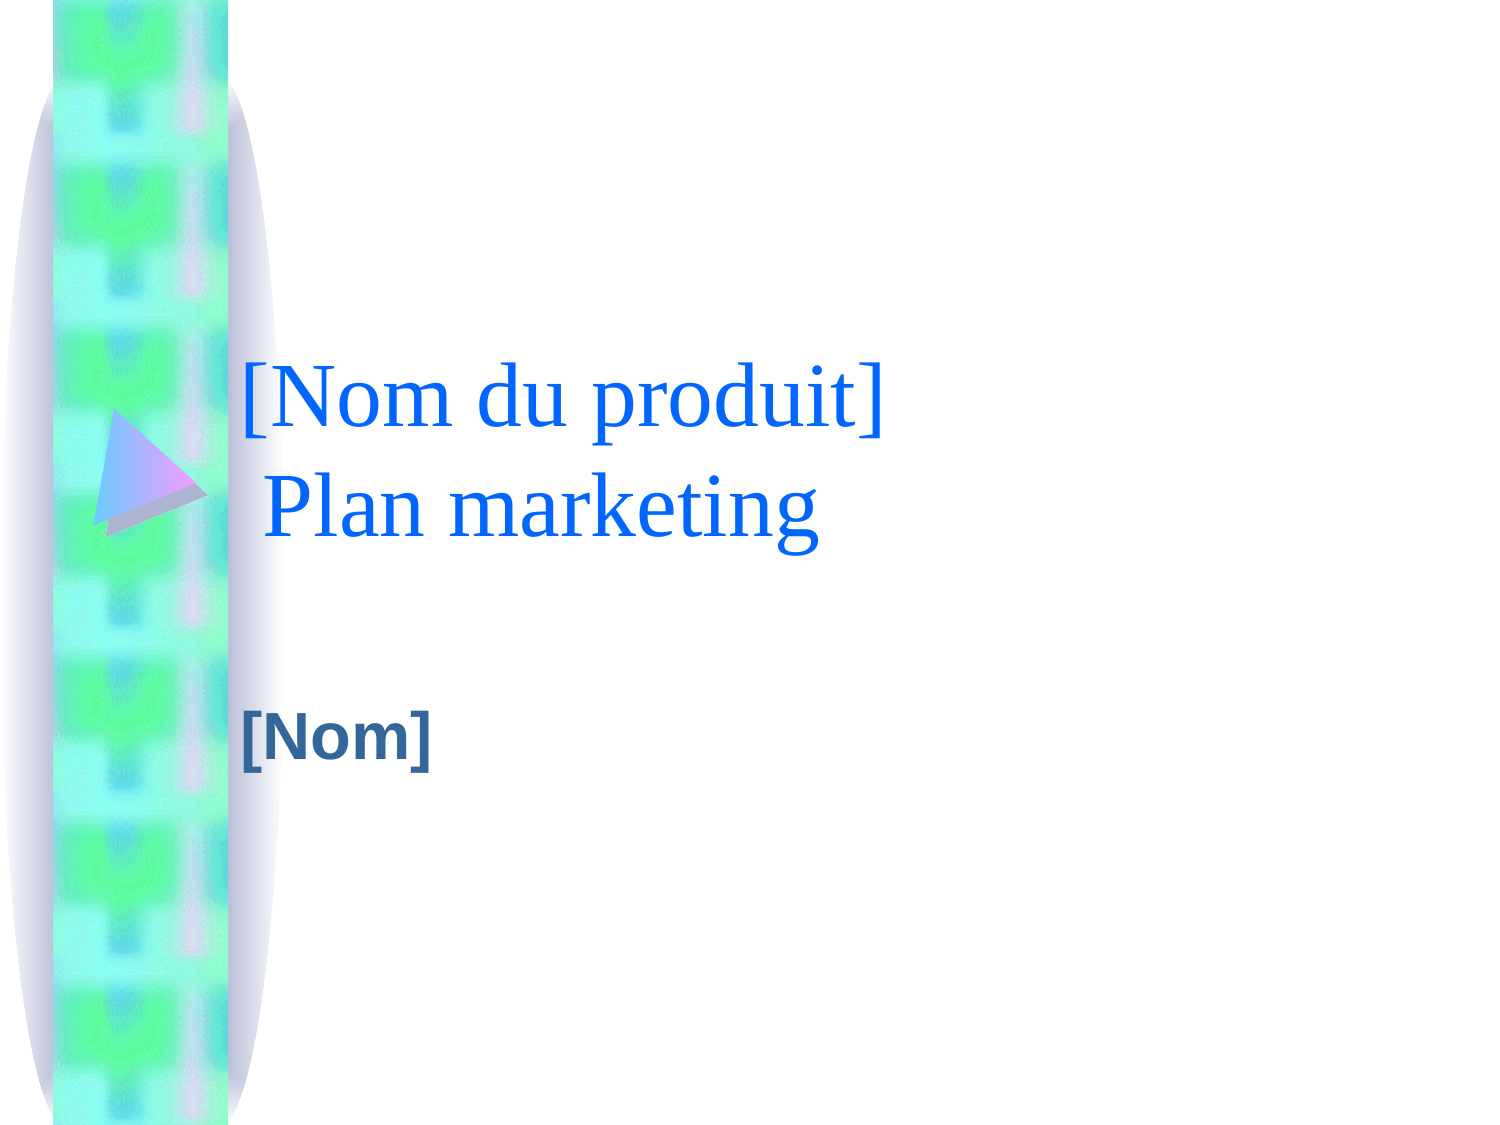

# [Nom du produit] Plan marketing
[Nom]